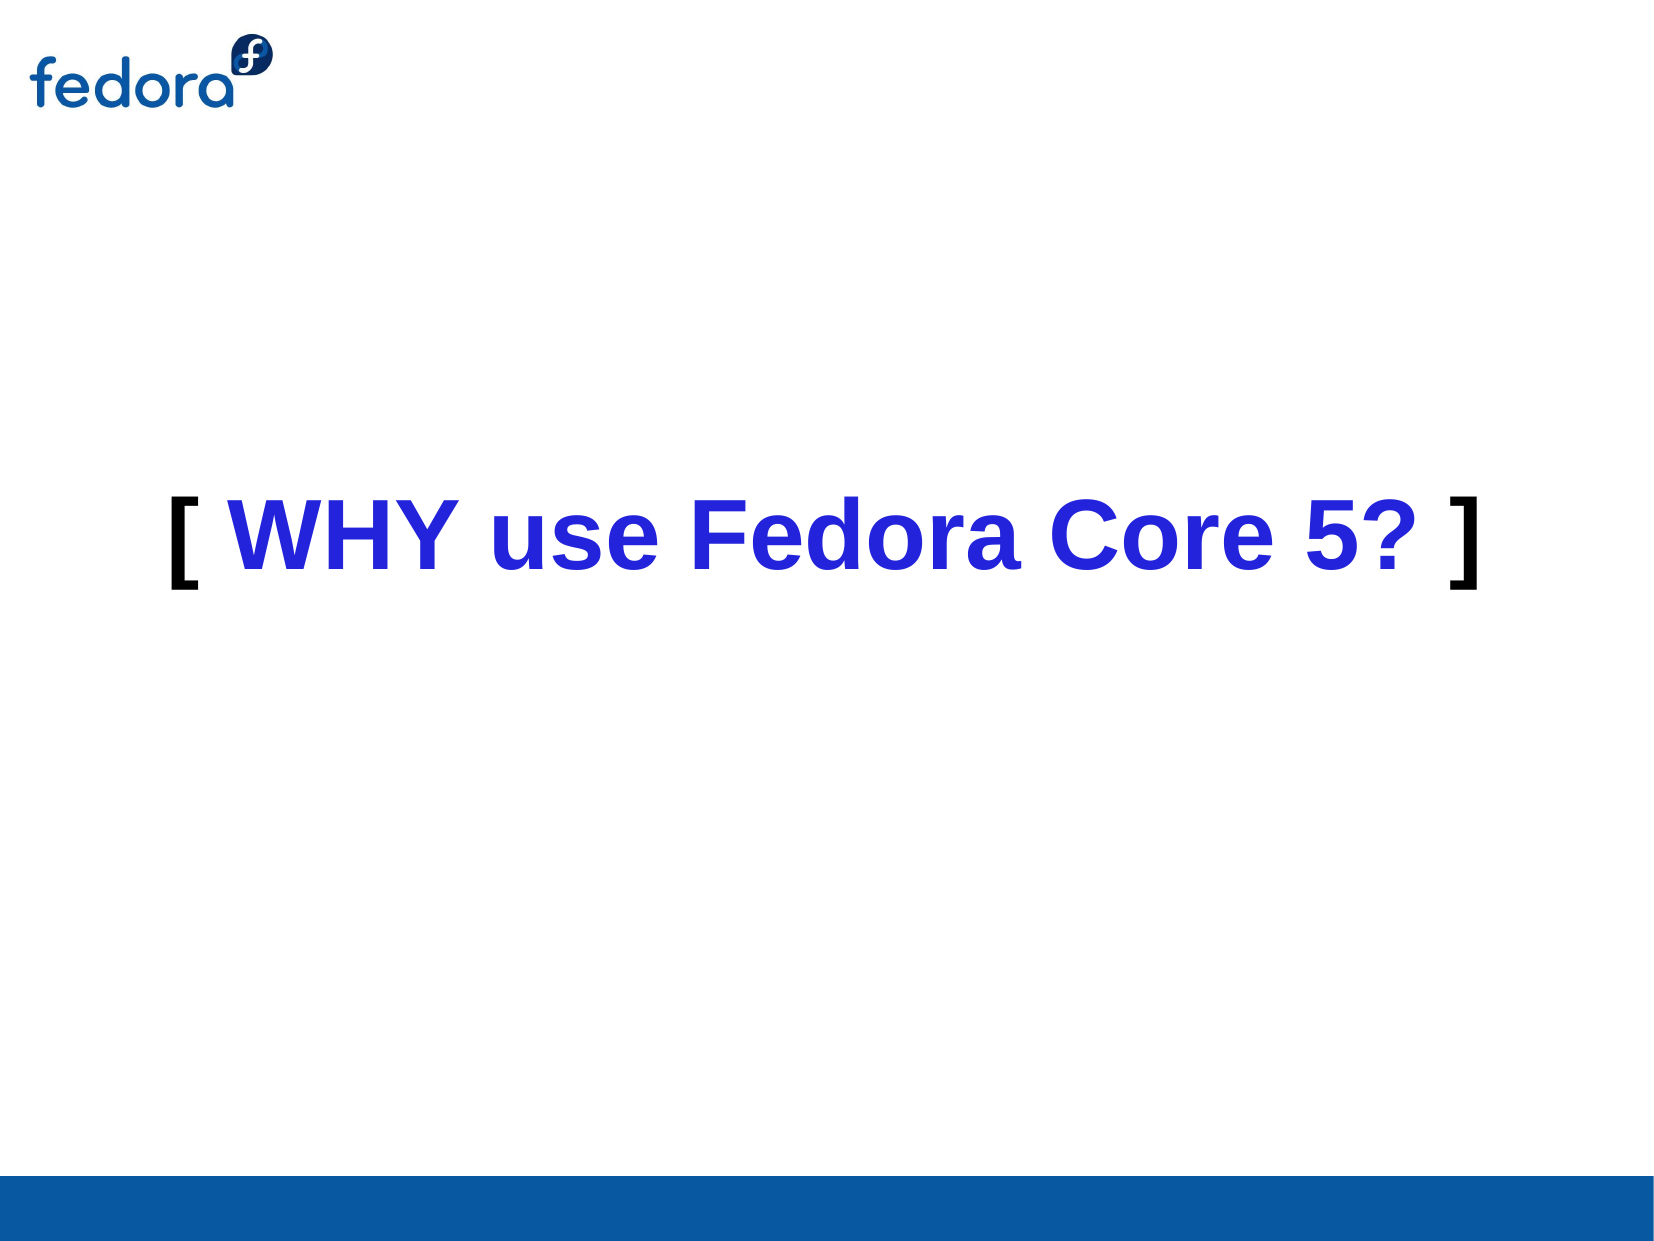

# [ WHY use Fedora Core 5? ]